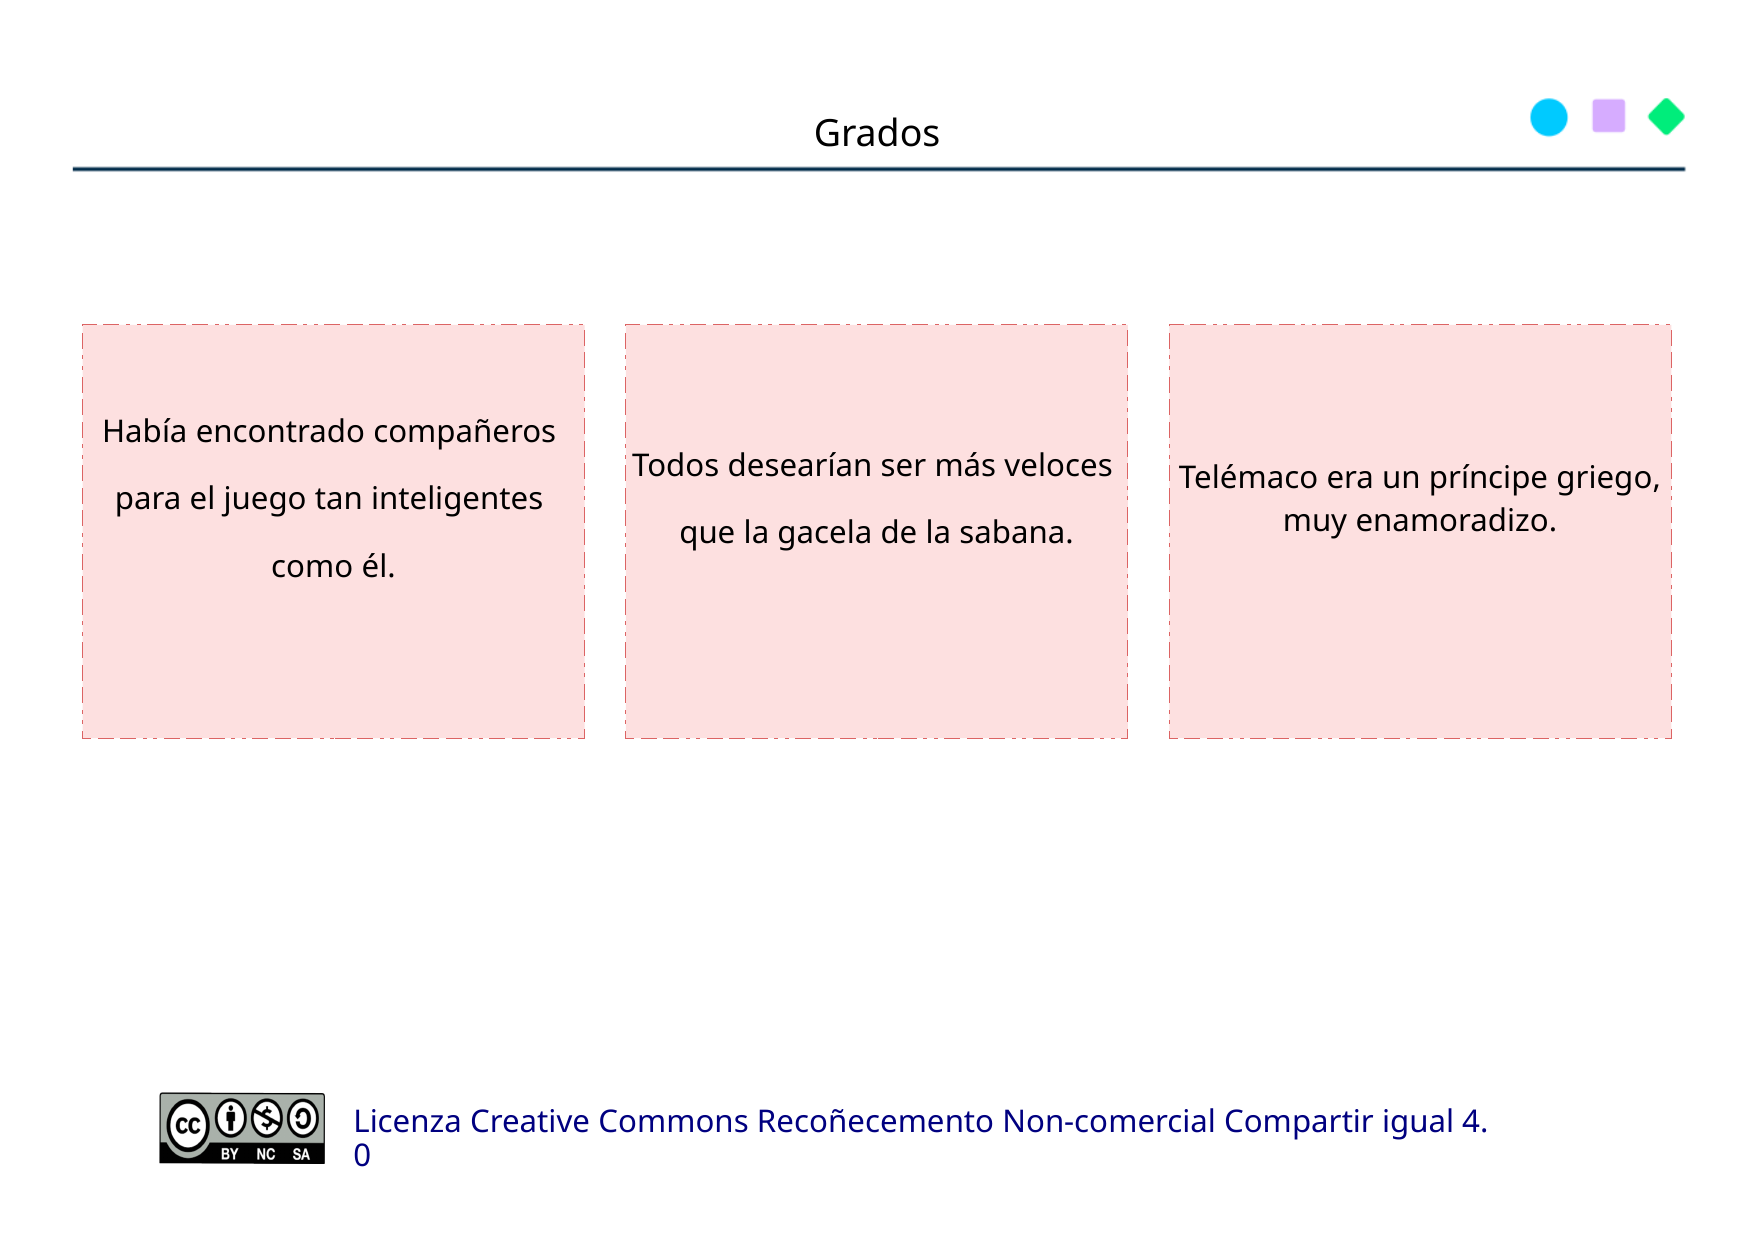

Grados
Había encontrado compañeros
para el juego tan inteligentes
como él.
Todos desearían ser más veloces
que la gacela de la sabana.
 Telémaco era un príncipe griego,
muy enamoradizo.
Licenza Creative Commons Recoñecemento Non-comercial Compartir igual 4.0